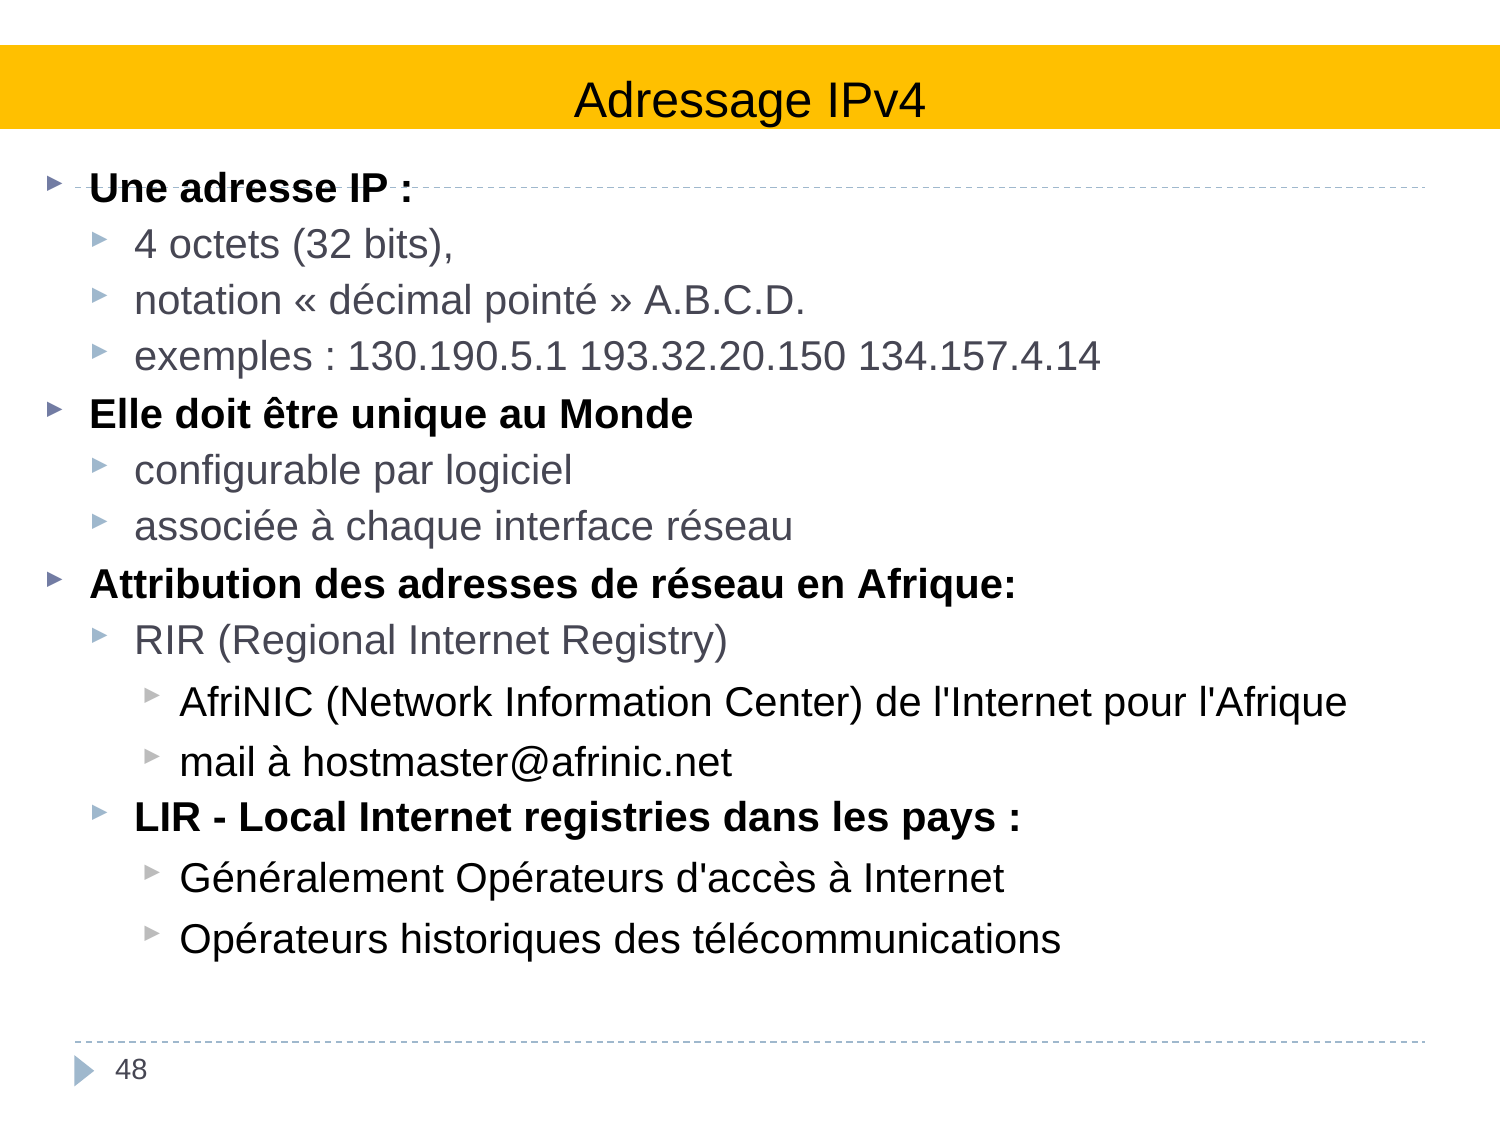

Adressage IPv4
# Une adresse IP :
4 octets (32 bits),
notation « décimal pointé » A.B.C.D.
exemples : 130.190.5.1 193.32.20.150 134.157.4.14
Elle doit être unique au Monde
configurable par logiciel
associée à chaque interface réseau
Attribution des adresses de réseau en Afrique:
RIR (Regional Internet Registry)‏
AfriNIC (Network Information Center) de l'Internet pour l'Afrique
mail à hostmaster@afrinic.net
LIR - Local Internet registries dans les pays :
Généralement Opérateurs d'accès à Internet
Opérateurs historiques des télécommunications